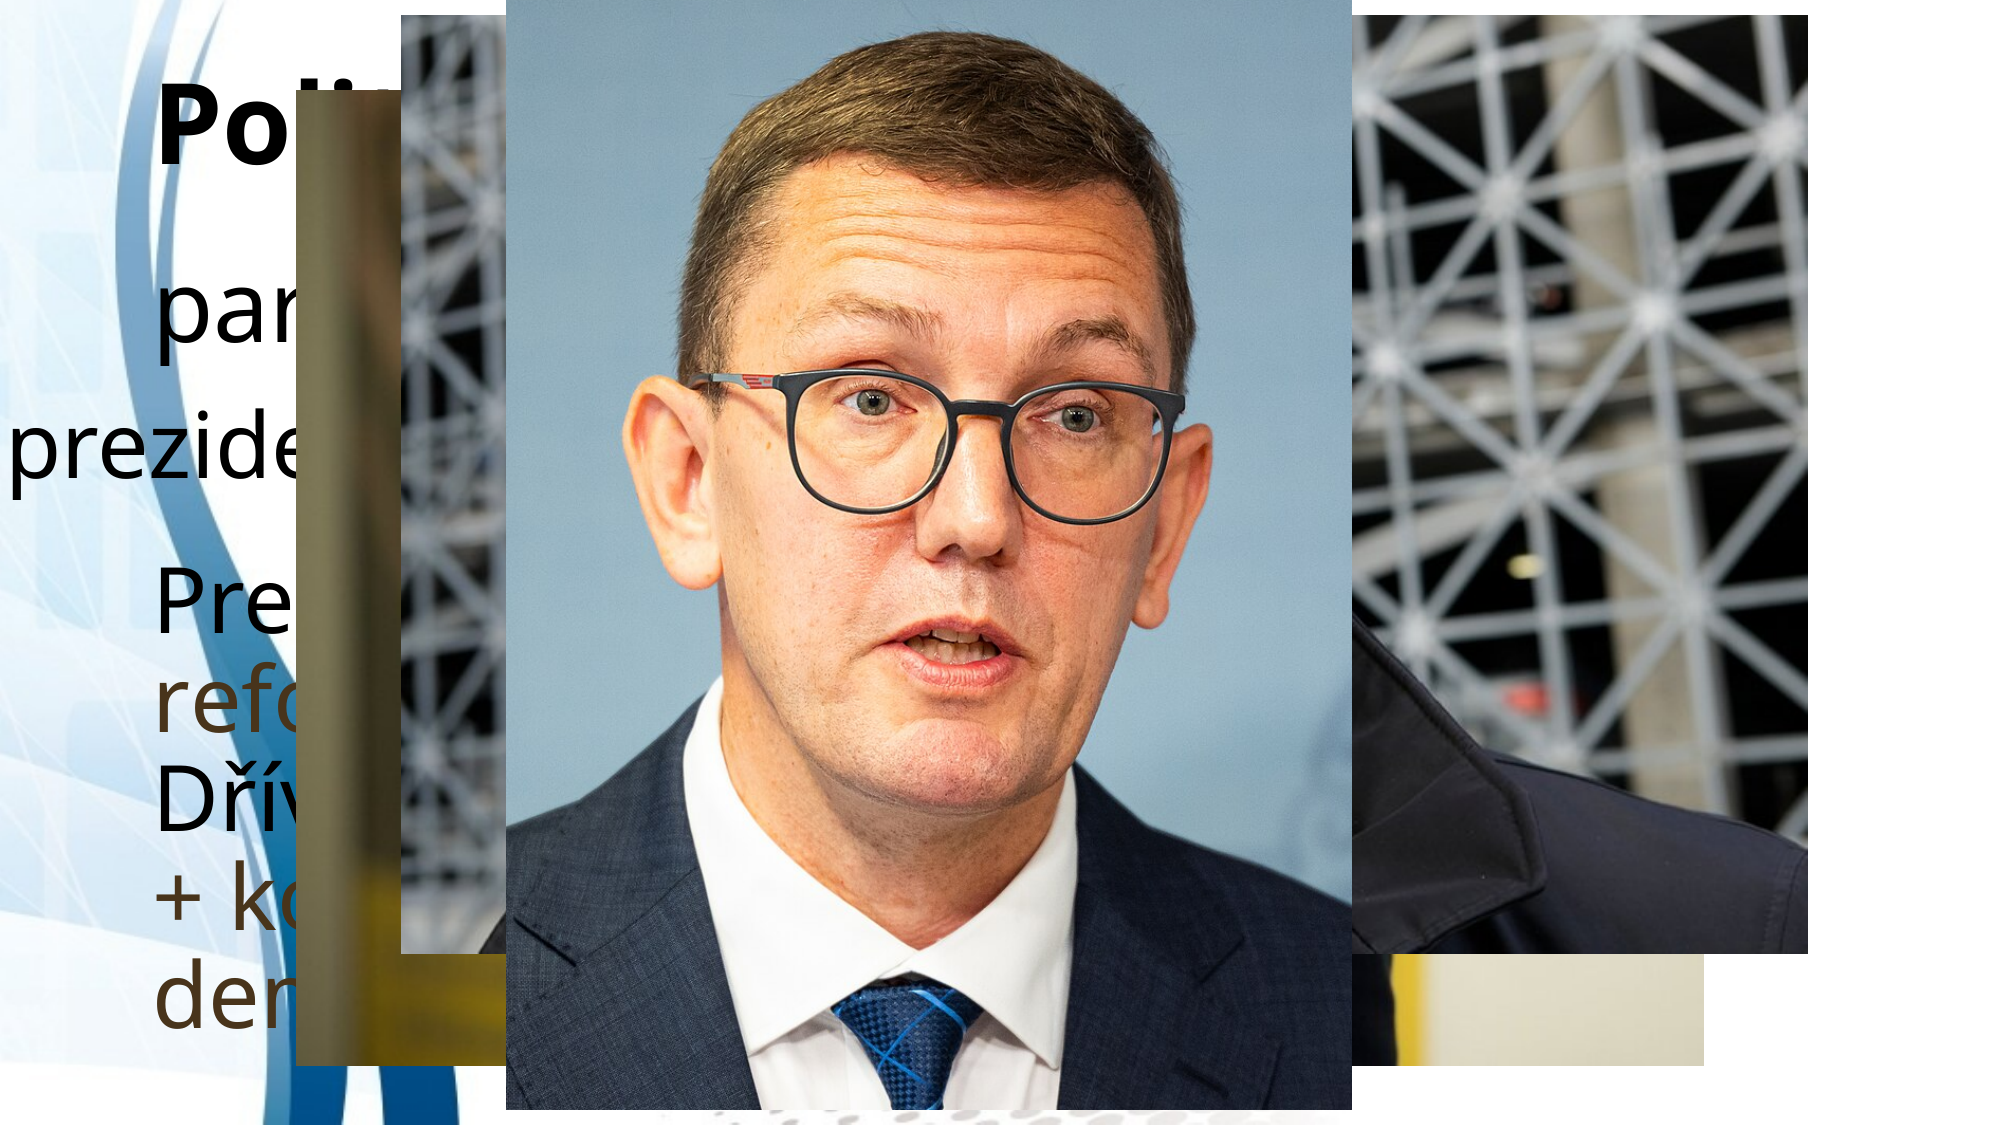

# Politika
parlament = riigikogu, 101 křesel
		prezident Alar Karis
Premiér Kristen Michal (Estonská reformní strana)
Dříve Kaja Kallas
+ koaliční partneři E200 a sociální demokracie